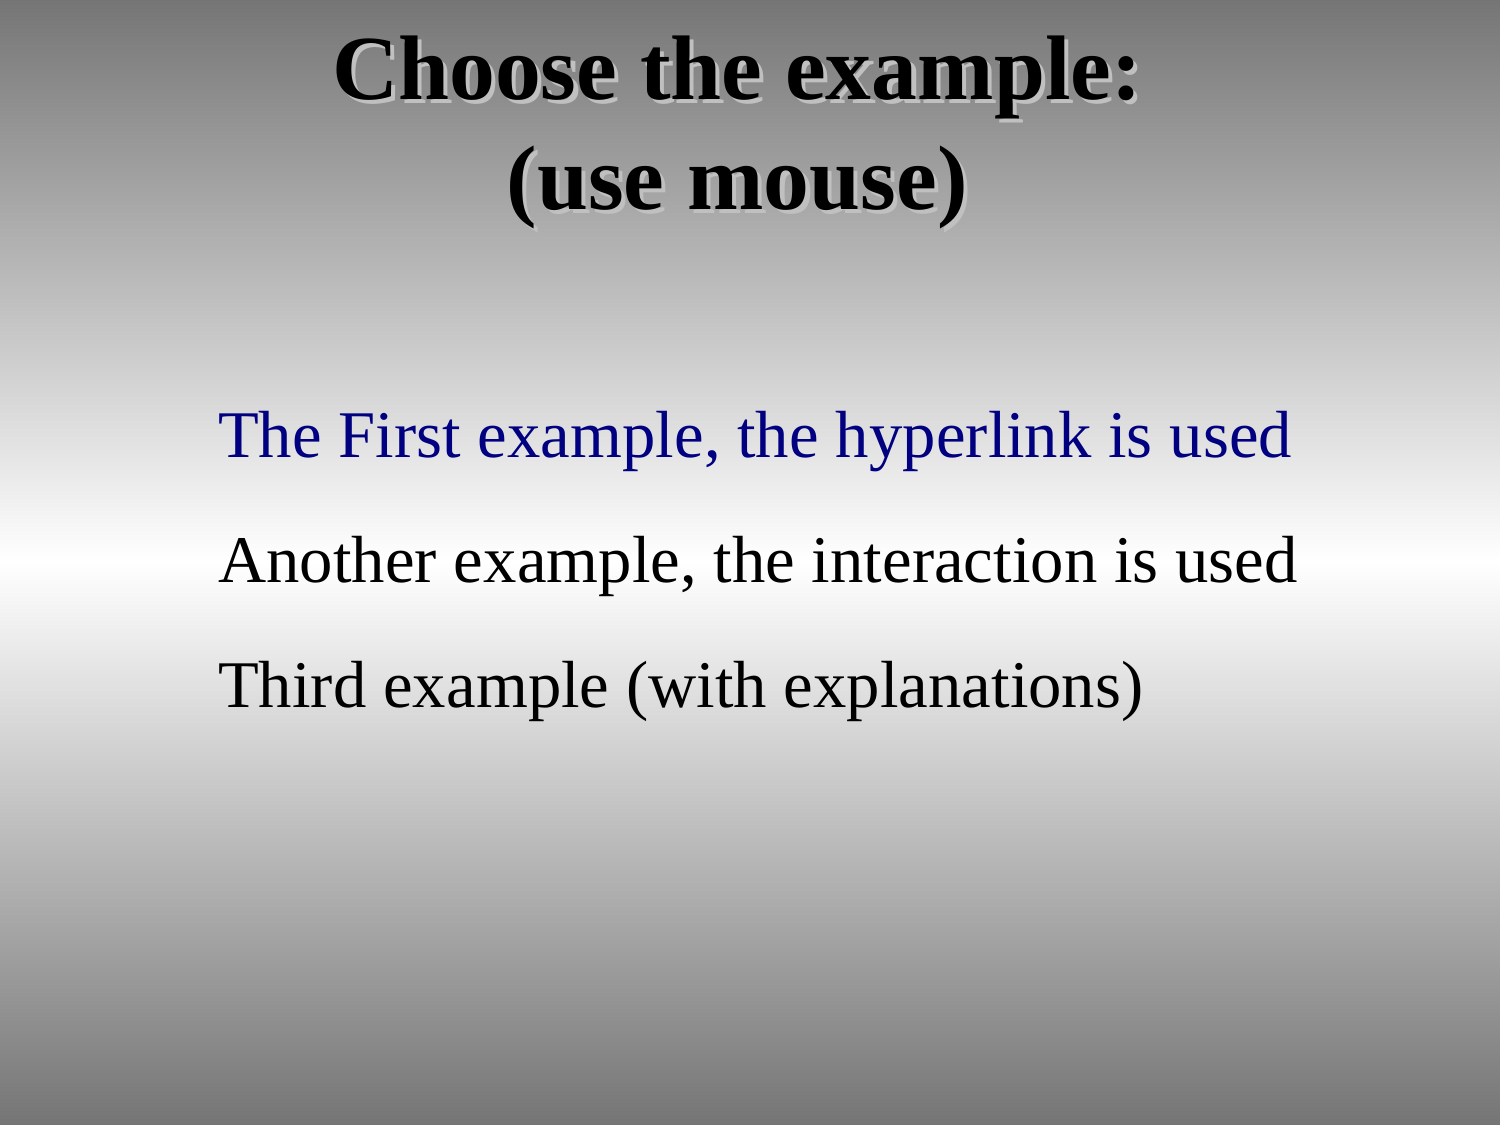

# Choose the example: (use mouse)
The First example, the hyperlink is used
Another example, the interaction is used
Third example (with explanations)